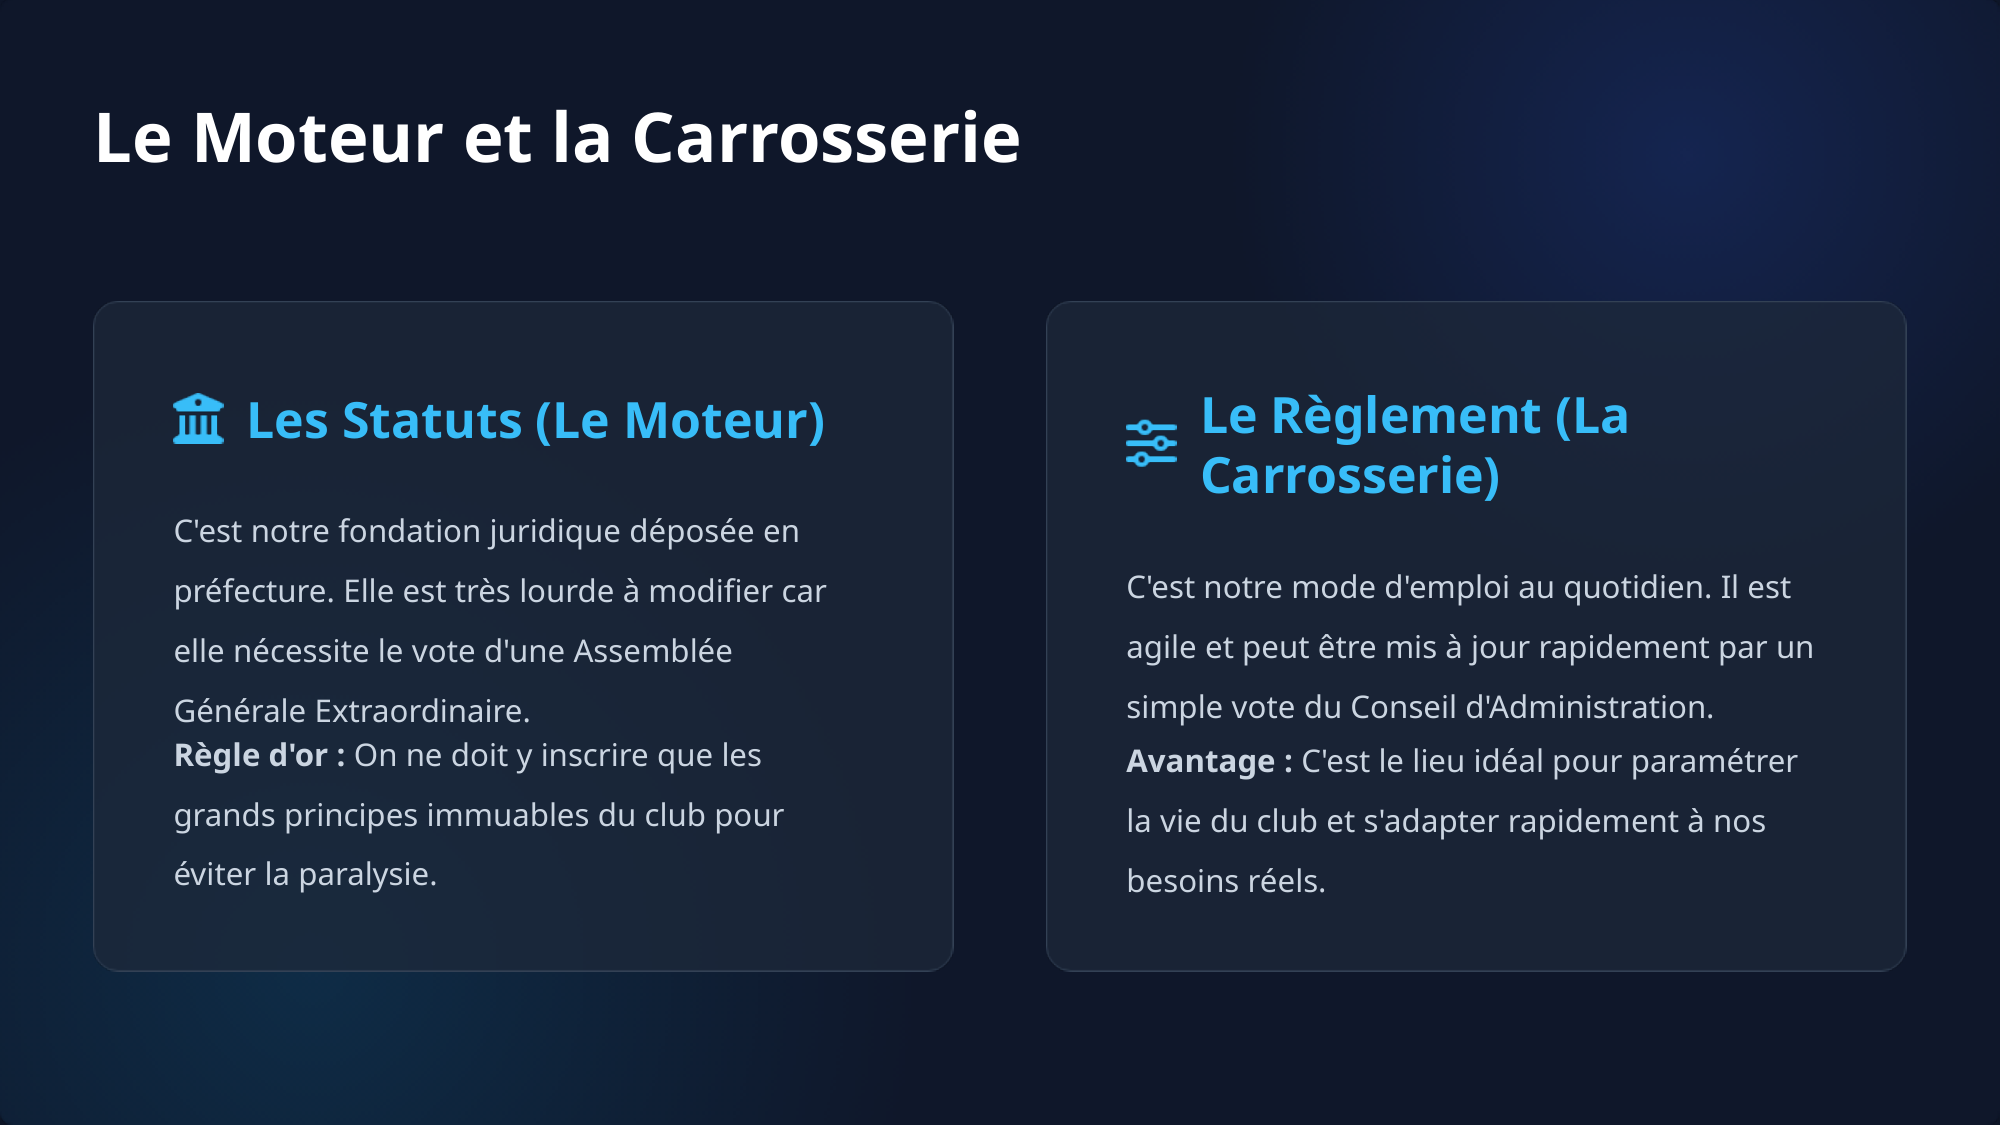

Le Moteur et la Carrosserie
Le Règlement (La Carrosserie)
Les Statuts (Le Moteur)
C'est notre fondation juridique déposée en préfecture. Elle est très lourde à modifier car elle nécessite le vote d'une Assemblée Générale Extraordinaire.
C'est notre mode d'emploi au quotidien. Il est agile et peut être mis à jour rapidement par un simple vote du Conseil d'Administration.
Règle d'or : On ne doit y inscrire que les grands principes immuables du club pour éviter la paralysie.
Avantage : C'est le lieu idéal pour paramétrer la vie du club et s'adapter rapidement à nos besoins réels.